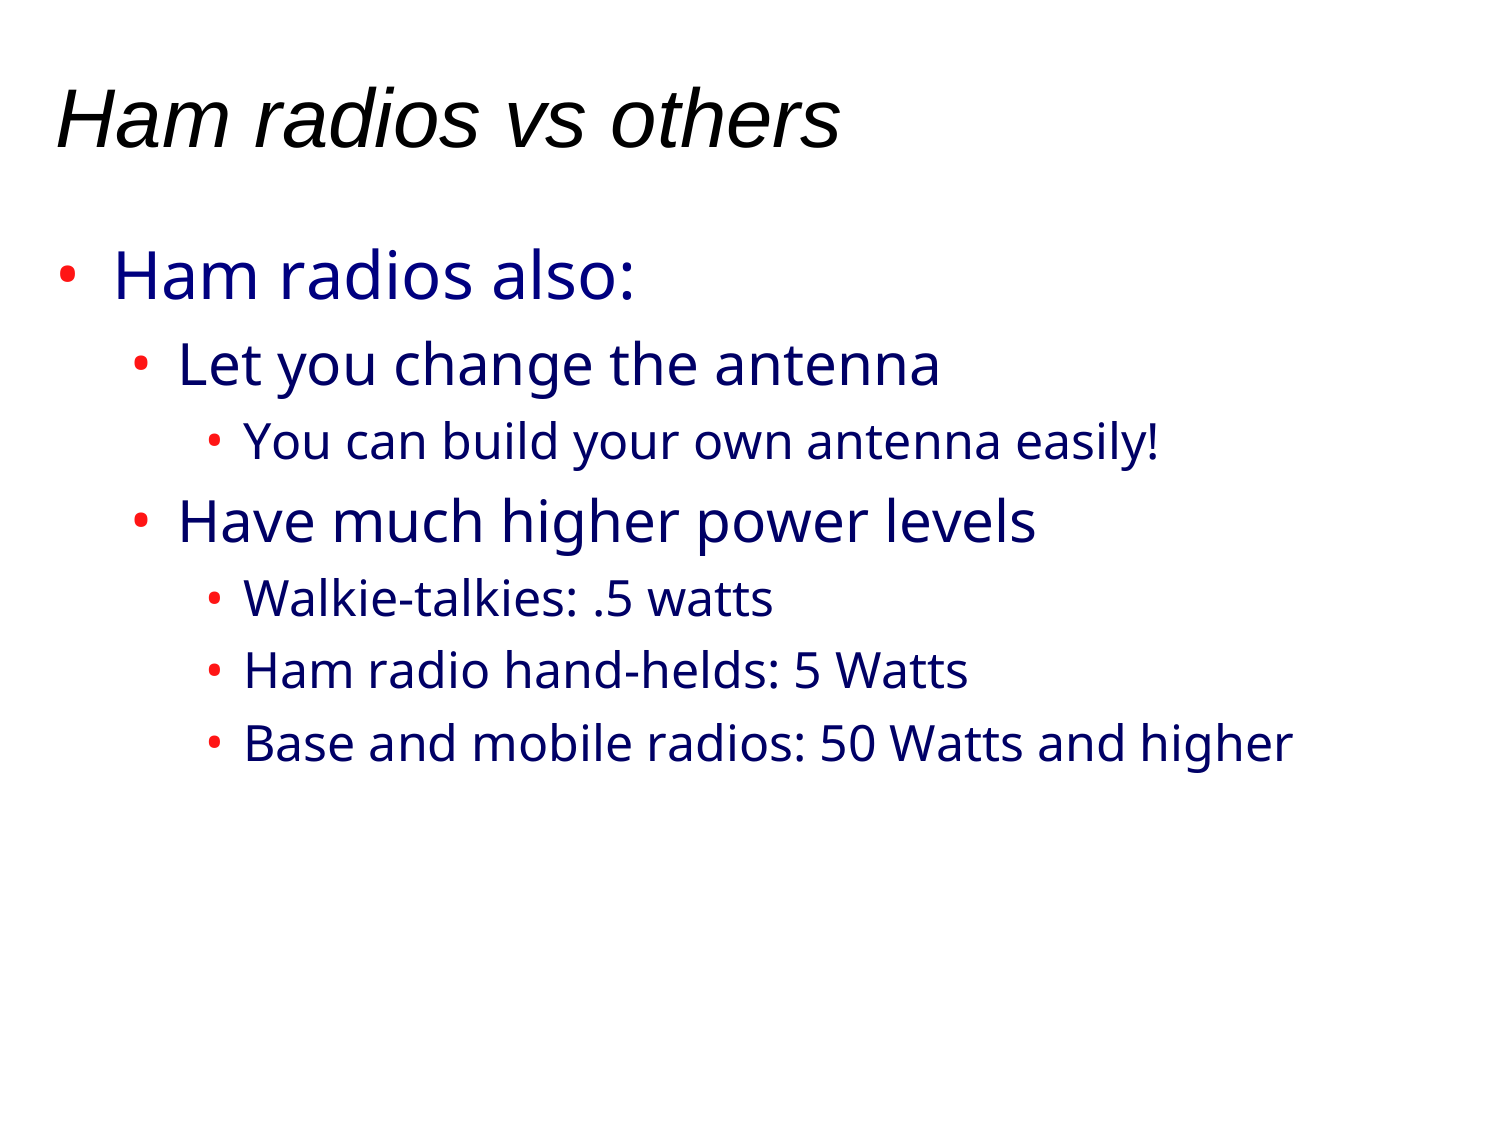

# Ham radios vs others
Ham radios also:
Let you change the antenna
You can build your own antenna easily!
Have much higher power levels
Walkie-talkies: .5 watts
Ham radio hand-helds: 5 Watts
Base and mobile radios: 50 Watts and higher